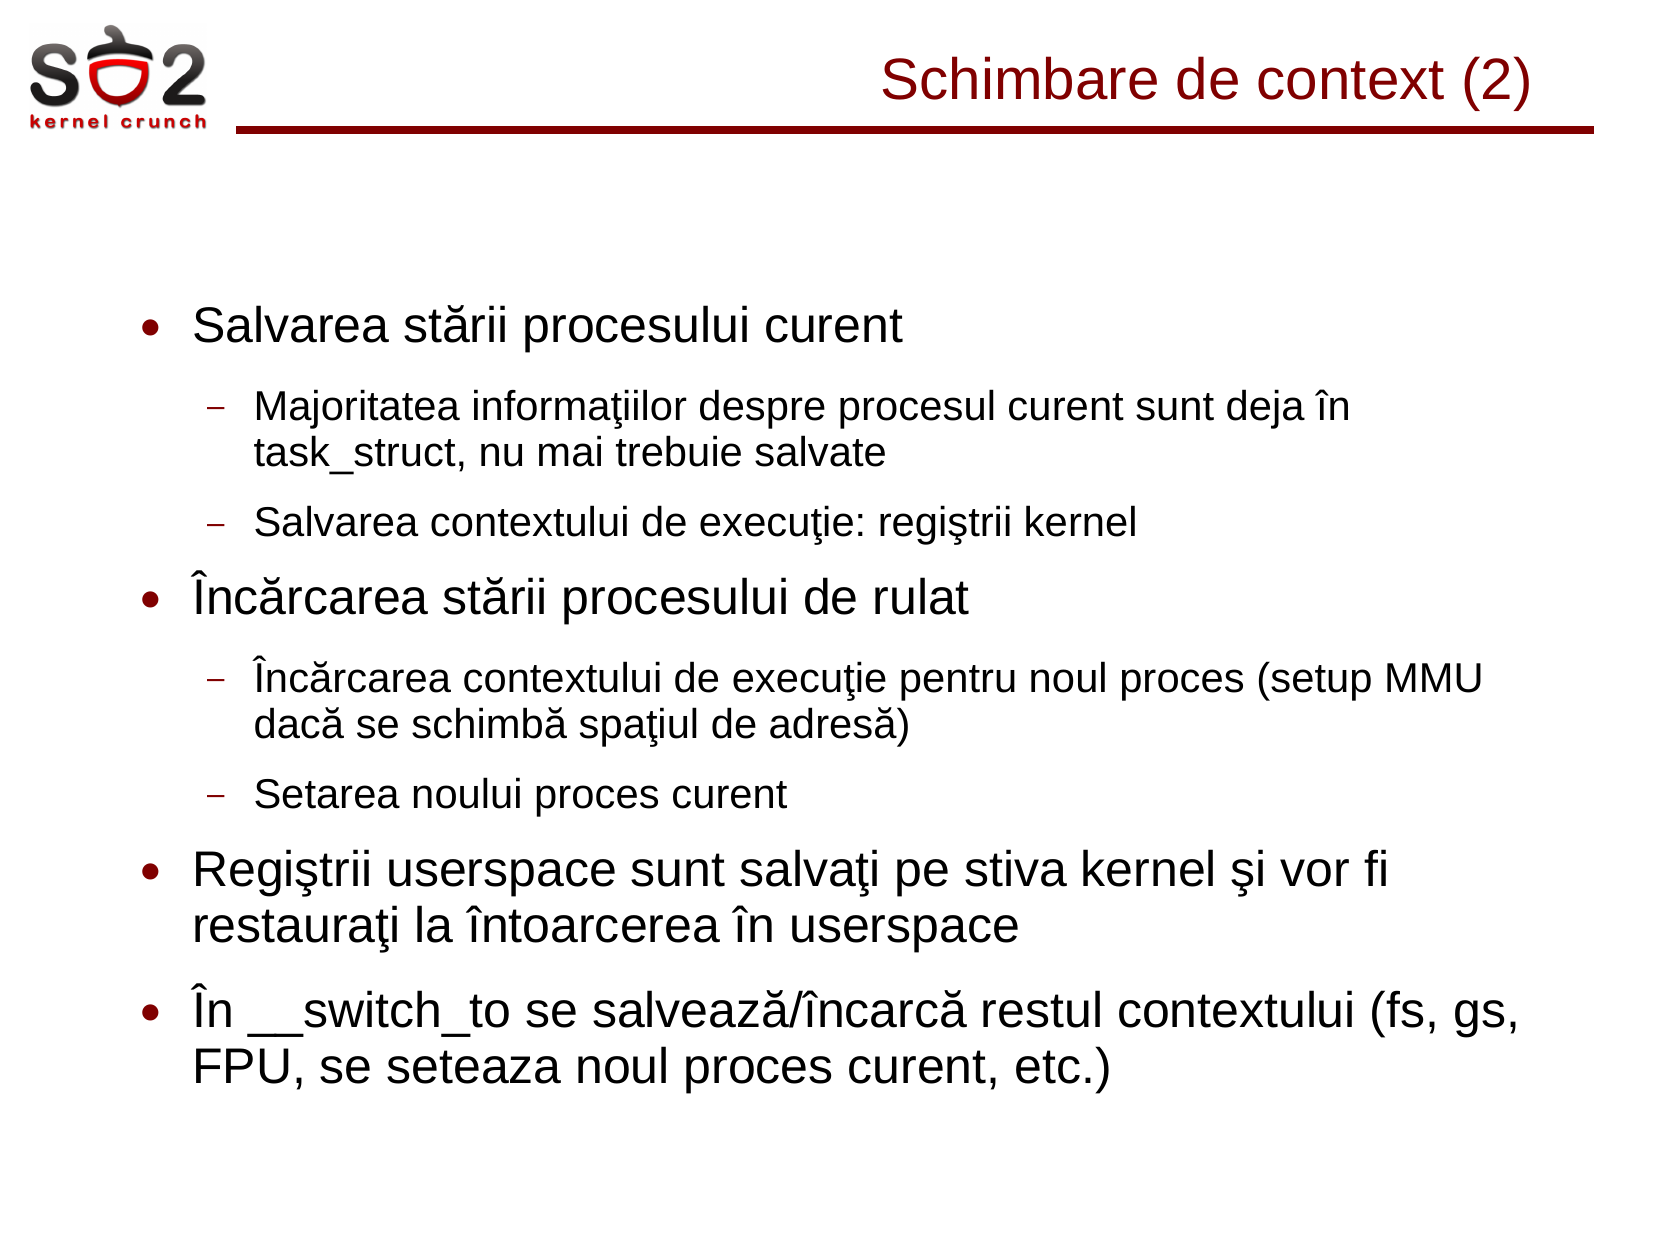

# Schimbare de context (2)
Salvarea stării procesului curent
Majoritatea informaţiilor despre procesul curent sunt deja în task_struct, nu mai trebuie salvate
Salvarea contextului de execuţie: regiştrii kernel
Încărcarea stării procesului de rulat
Încărcarea contextului de execuţie pentru noul proces (setup MMU dacă se schimbă spaţiul de adresă)
Setarea noului proces curent
Regiştrii userspace sunt salvaţi pe stiva kernel şi vor fi restauraţi la întoarcerea în userspace
În __switch_to se salvează/încarcă restul contextului (fs, gs, FPU, se seteaza noul proces curent, etc.)